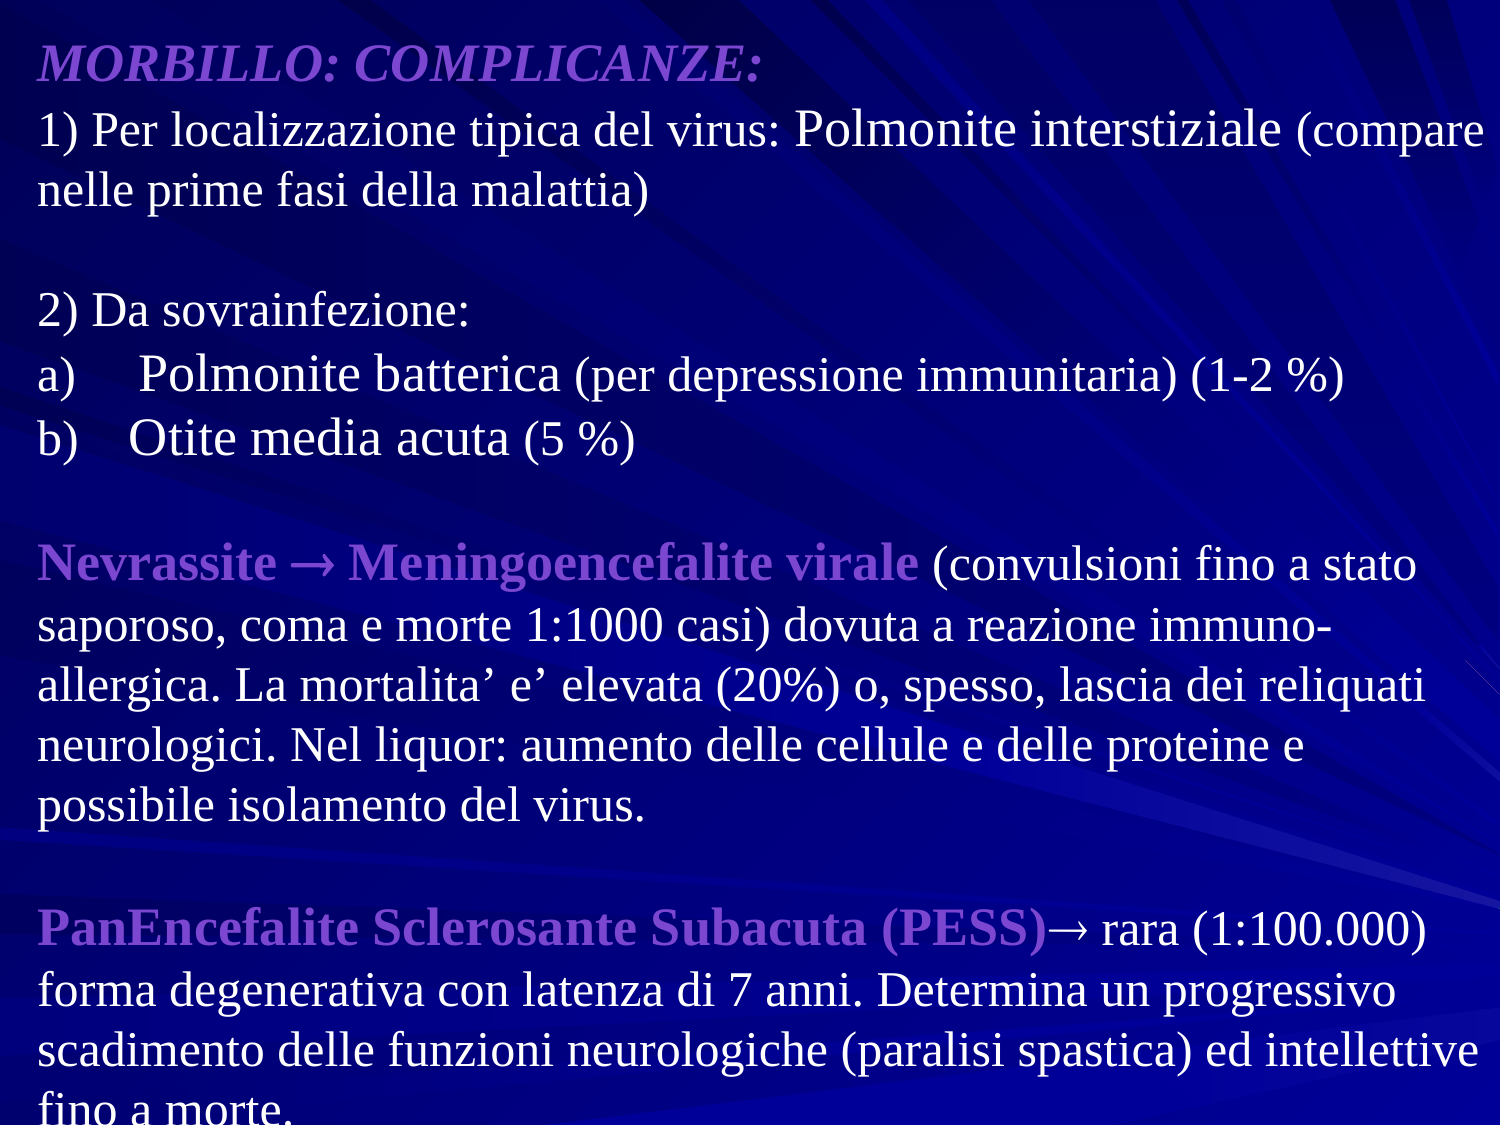

MORBILLO: COMPLICANZE:
1) Per localizzazione tipica del virus: Polmonite interstiziale (compare nelle prime fasi della malattia)
2) Da sovrainfezione:
a)     Polmonite batterica (per depressione immunitaria) (1-2 %)
b)    Otite media acuta (5 %)
Nevrassite  Meningoencefalite virale (convulsioni fino a stato saporoso, coma e morte 1:1000 casi) dovuta a reazione immuno-allergica. La mortalita’ e’ elevata (20%) o, spesso, lascia dei reliquati neurologici. Nel liquor: aumento delle cellule e delle proteine e possibile isolamento del virus.
PanEncefalite Sclerosante Subacuta (PESS) rara (1:100.000) forma degenerativa con latenza di 7 anni. Determina un progressivo scadimento delle funzioni neurologiche (paralisi spastica) ed intellettive fino a morte.